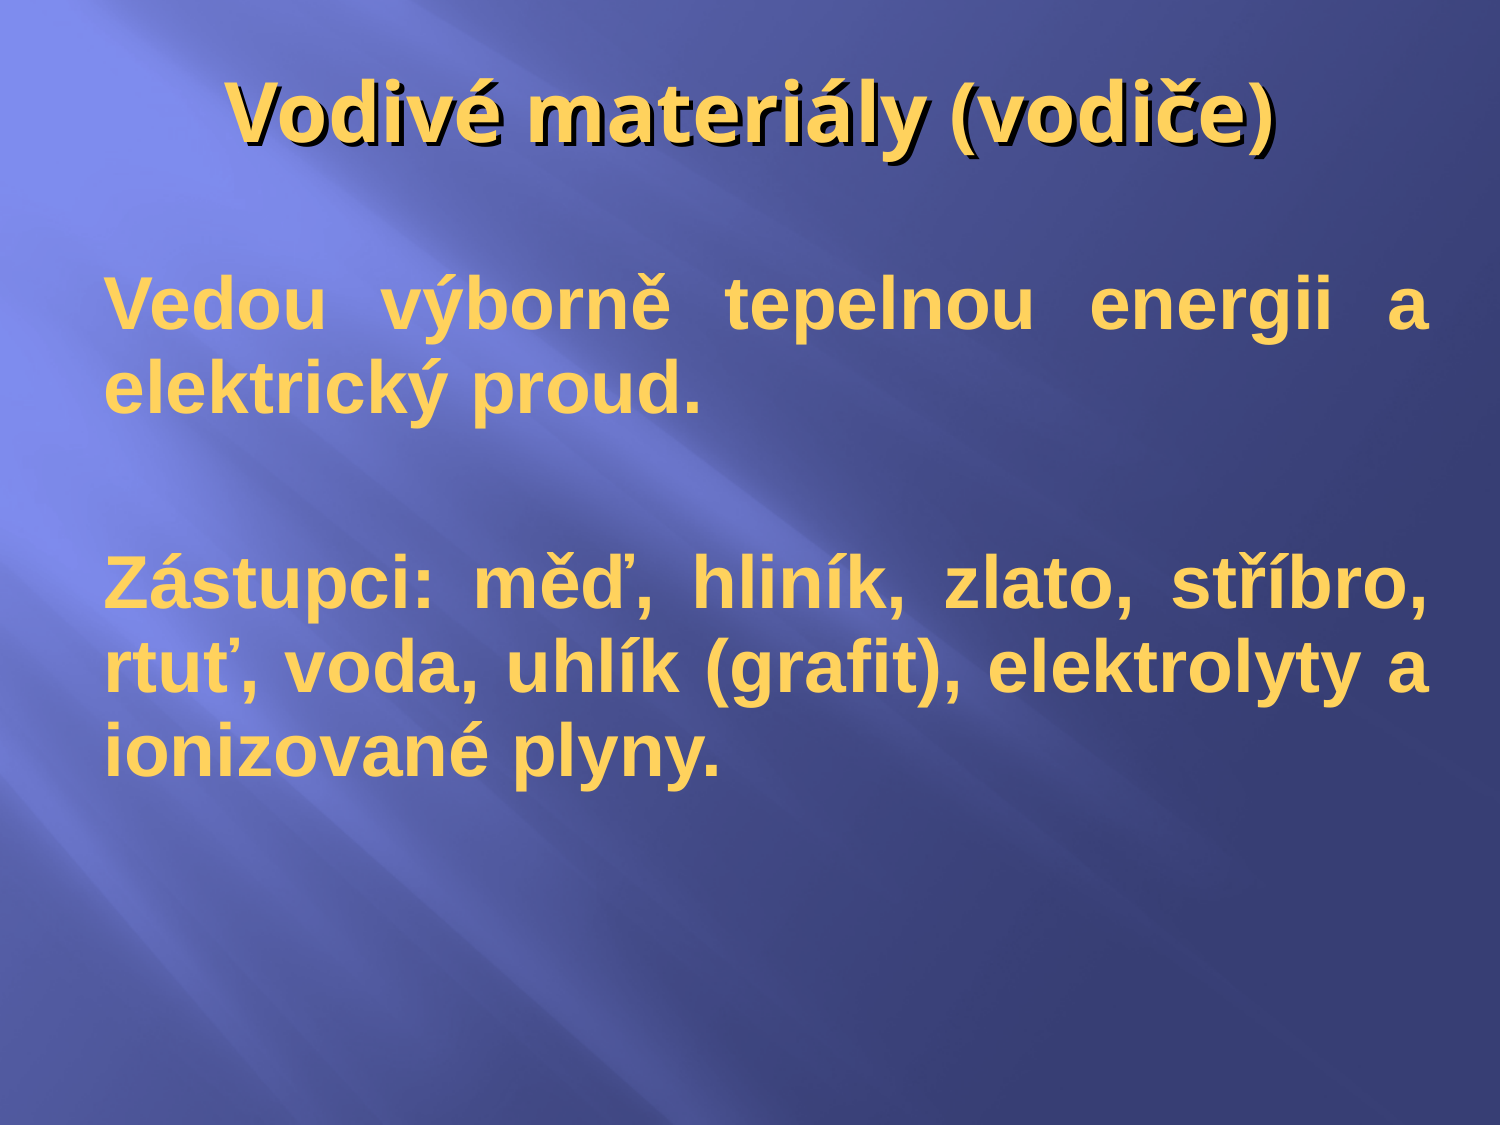

# Vodivé materiály (vodiče)
Vedou výborně tepelnou energii a elektrický proud.
Zástupci: měď, hliník, zlato, stříbro, rtuť, voda, uhlík (grafit), elektrolyty a ionizované plyny.